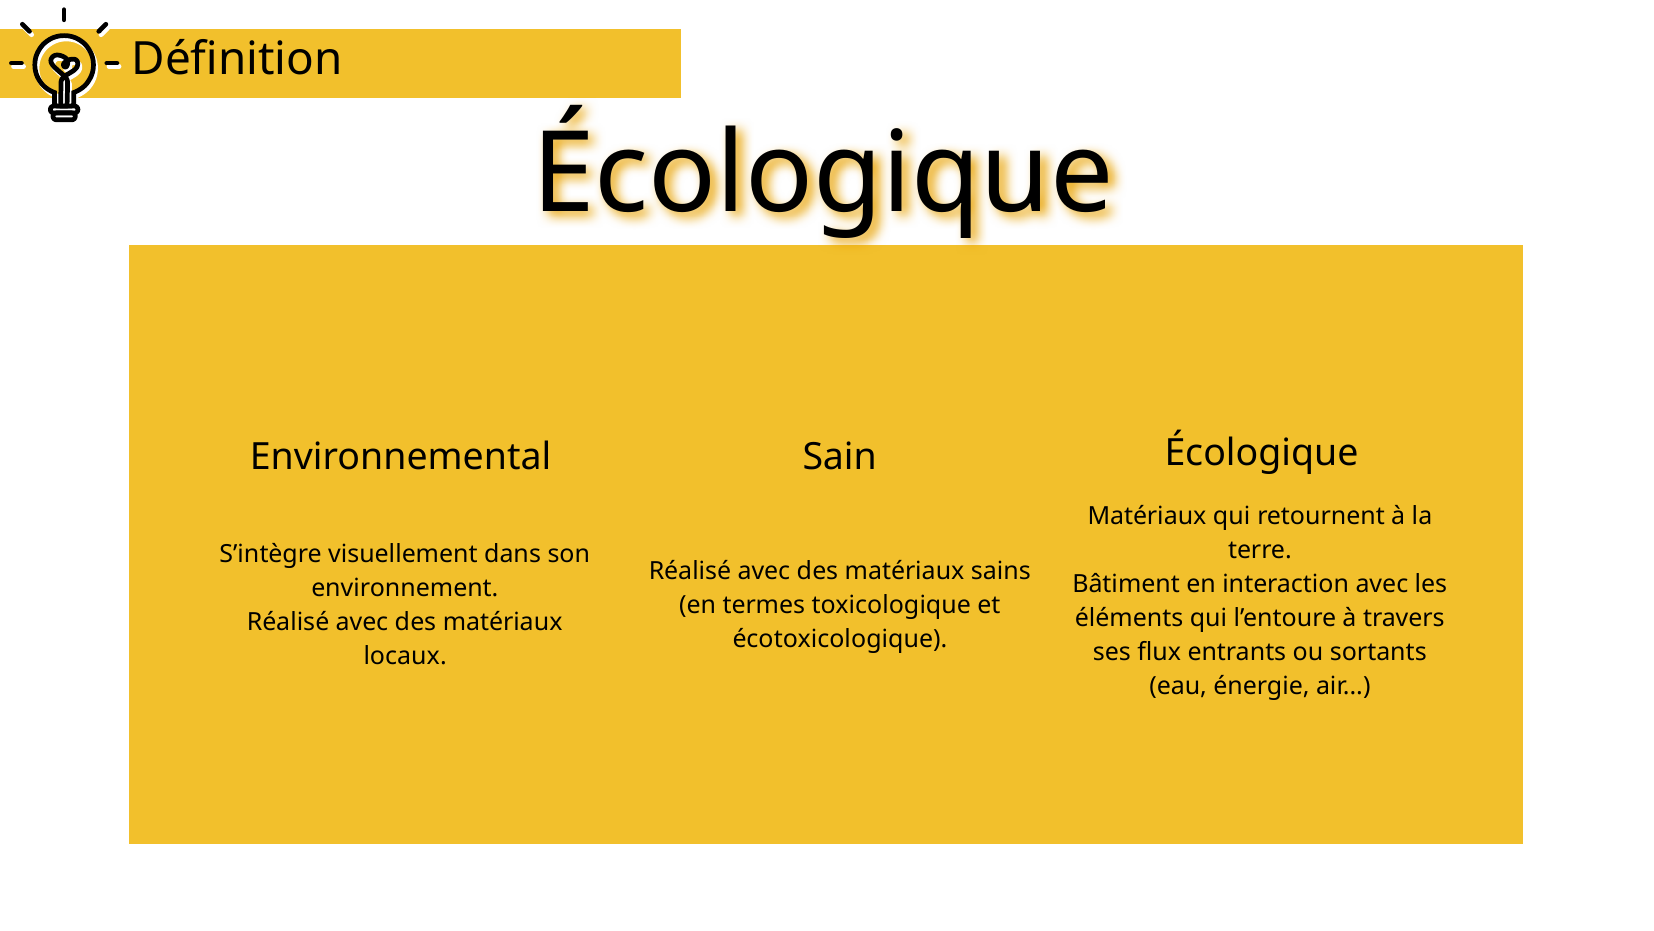

# Définition
Écologique
Écologique
Environnemental
Sain
Matériaux qui retournent à la terre.
Bâtiment en interaction avec les éléments qui l’entoure à travers ses flux entrants ou sortants (eau, énergie, air...)
S’intègre visuellement dans son environnement.
Réalisé avec des matériaux locaux.
Réalisé avec des matériaux sains (en termes toxicologique et écotoxicologique).